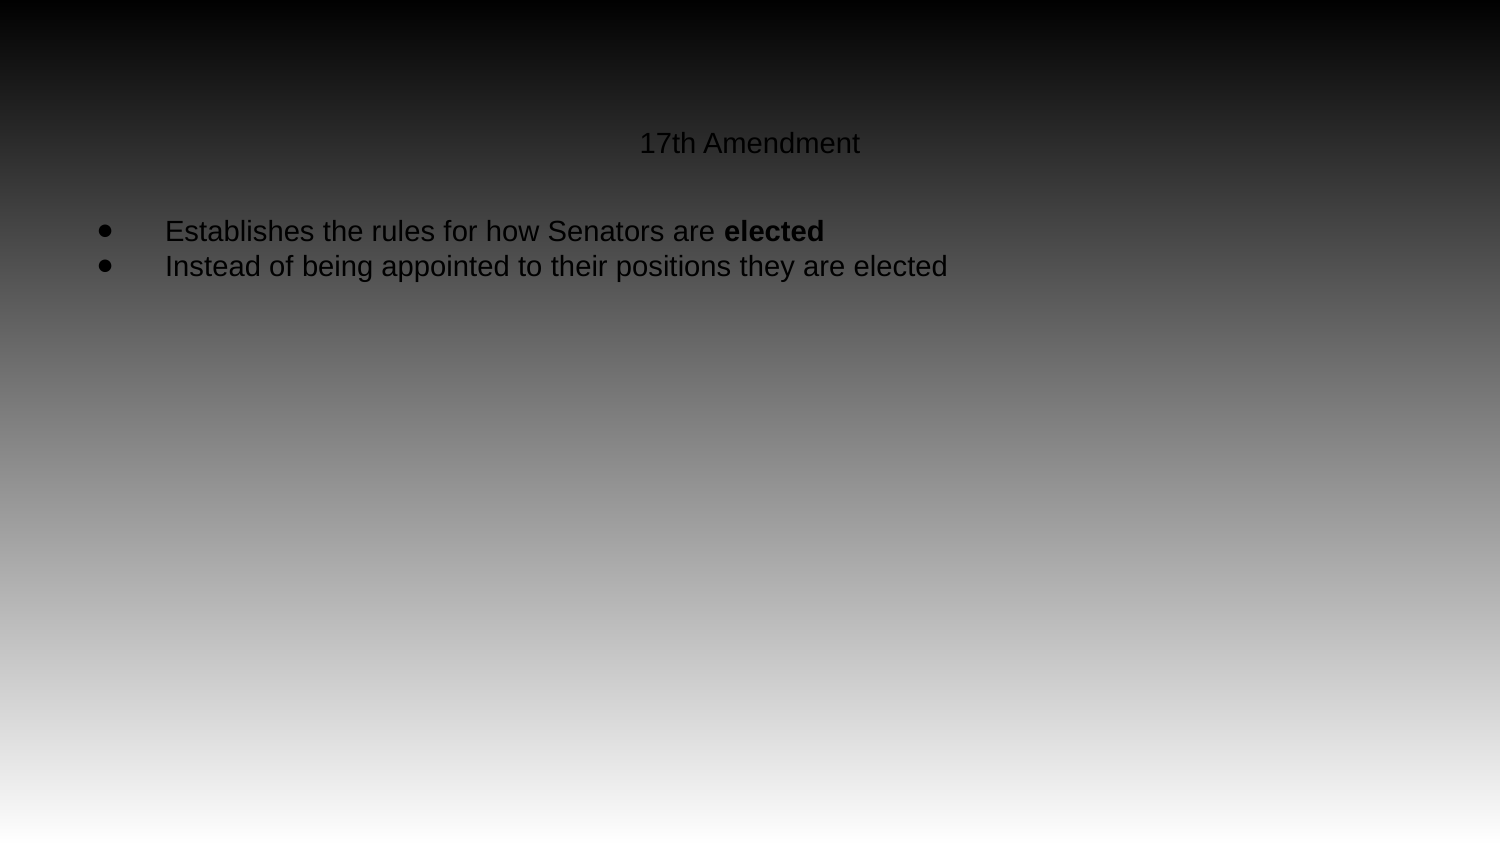

# 17th Amendment
Establishes the rules for how Senators are elected
Instead of being appointed to their positions they are elected